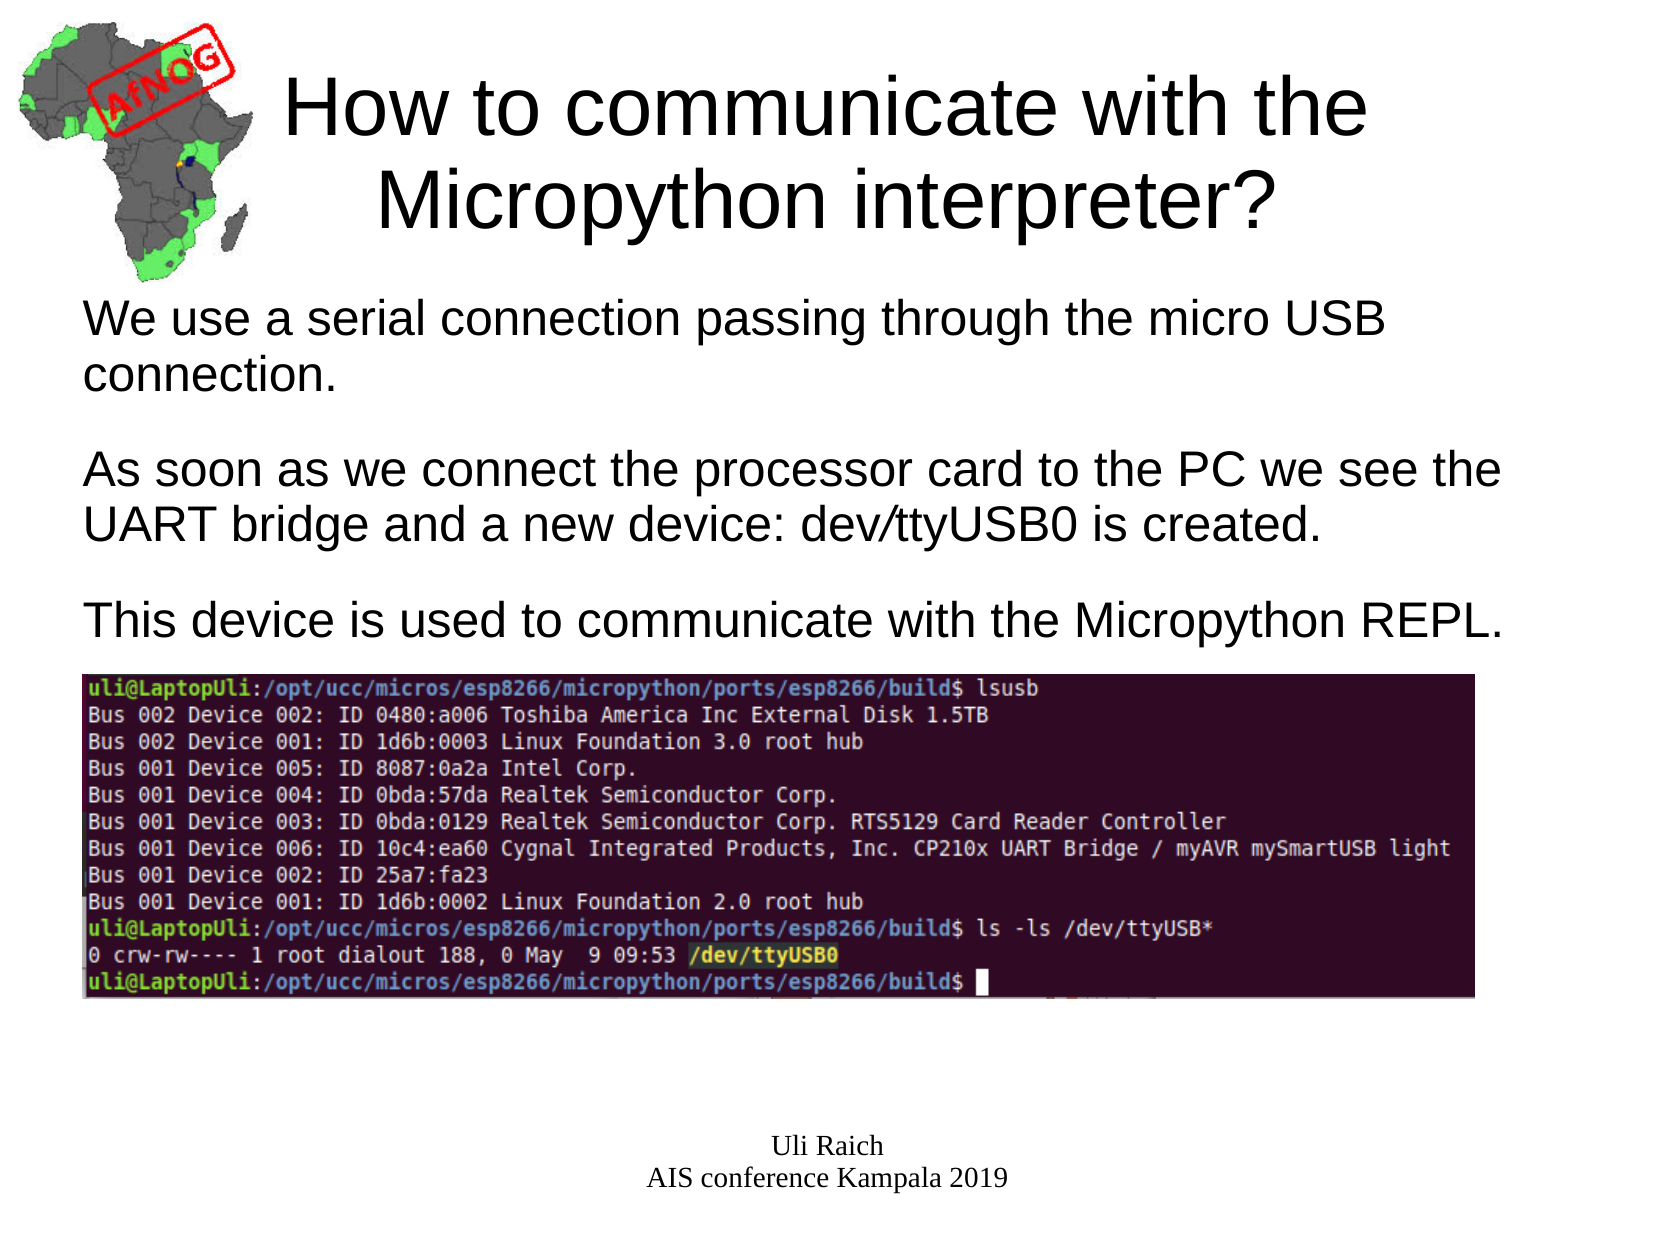

# How to communicate with the Micropython interpreter?
We use a serial connection passing through the micro USB connection.
As soon as we connect the processor card to the PC we see the UART bridge and a new device: dev/ttyUSB0 is created.
This device is used to communicate with the Micropython REPL.